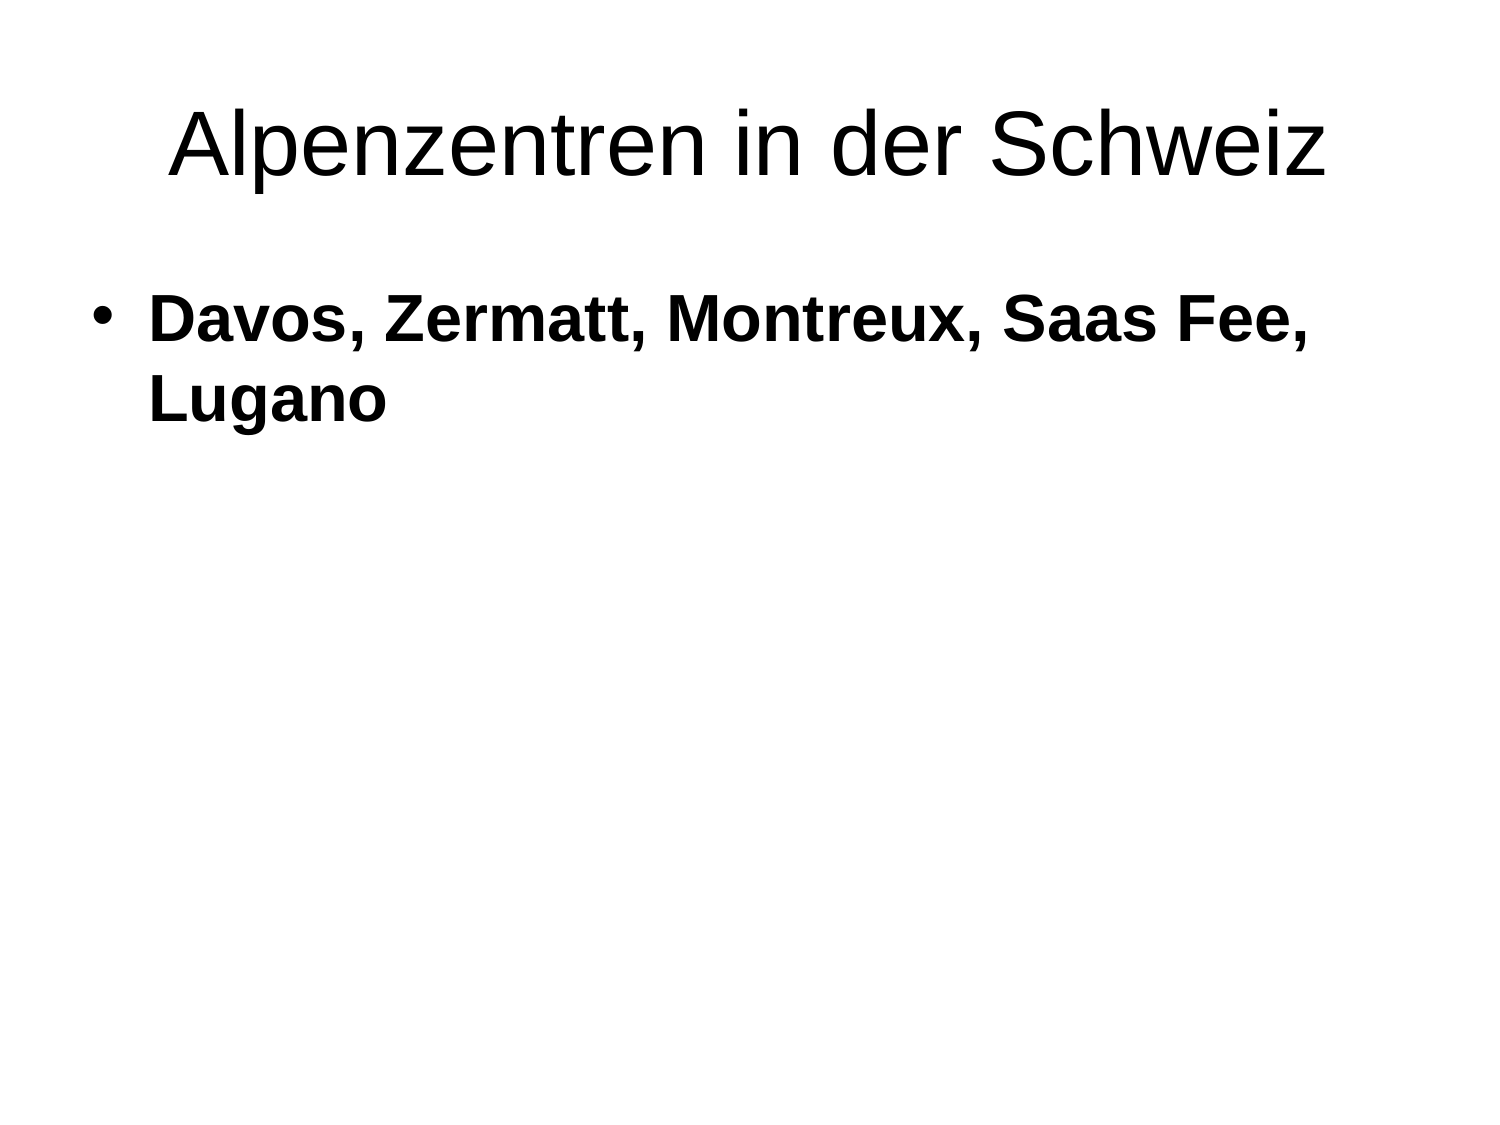

# Alpenzentren in der Schweiz
Davos, Zermatt, Montreux, Saas Fee, Lugano